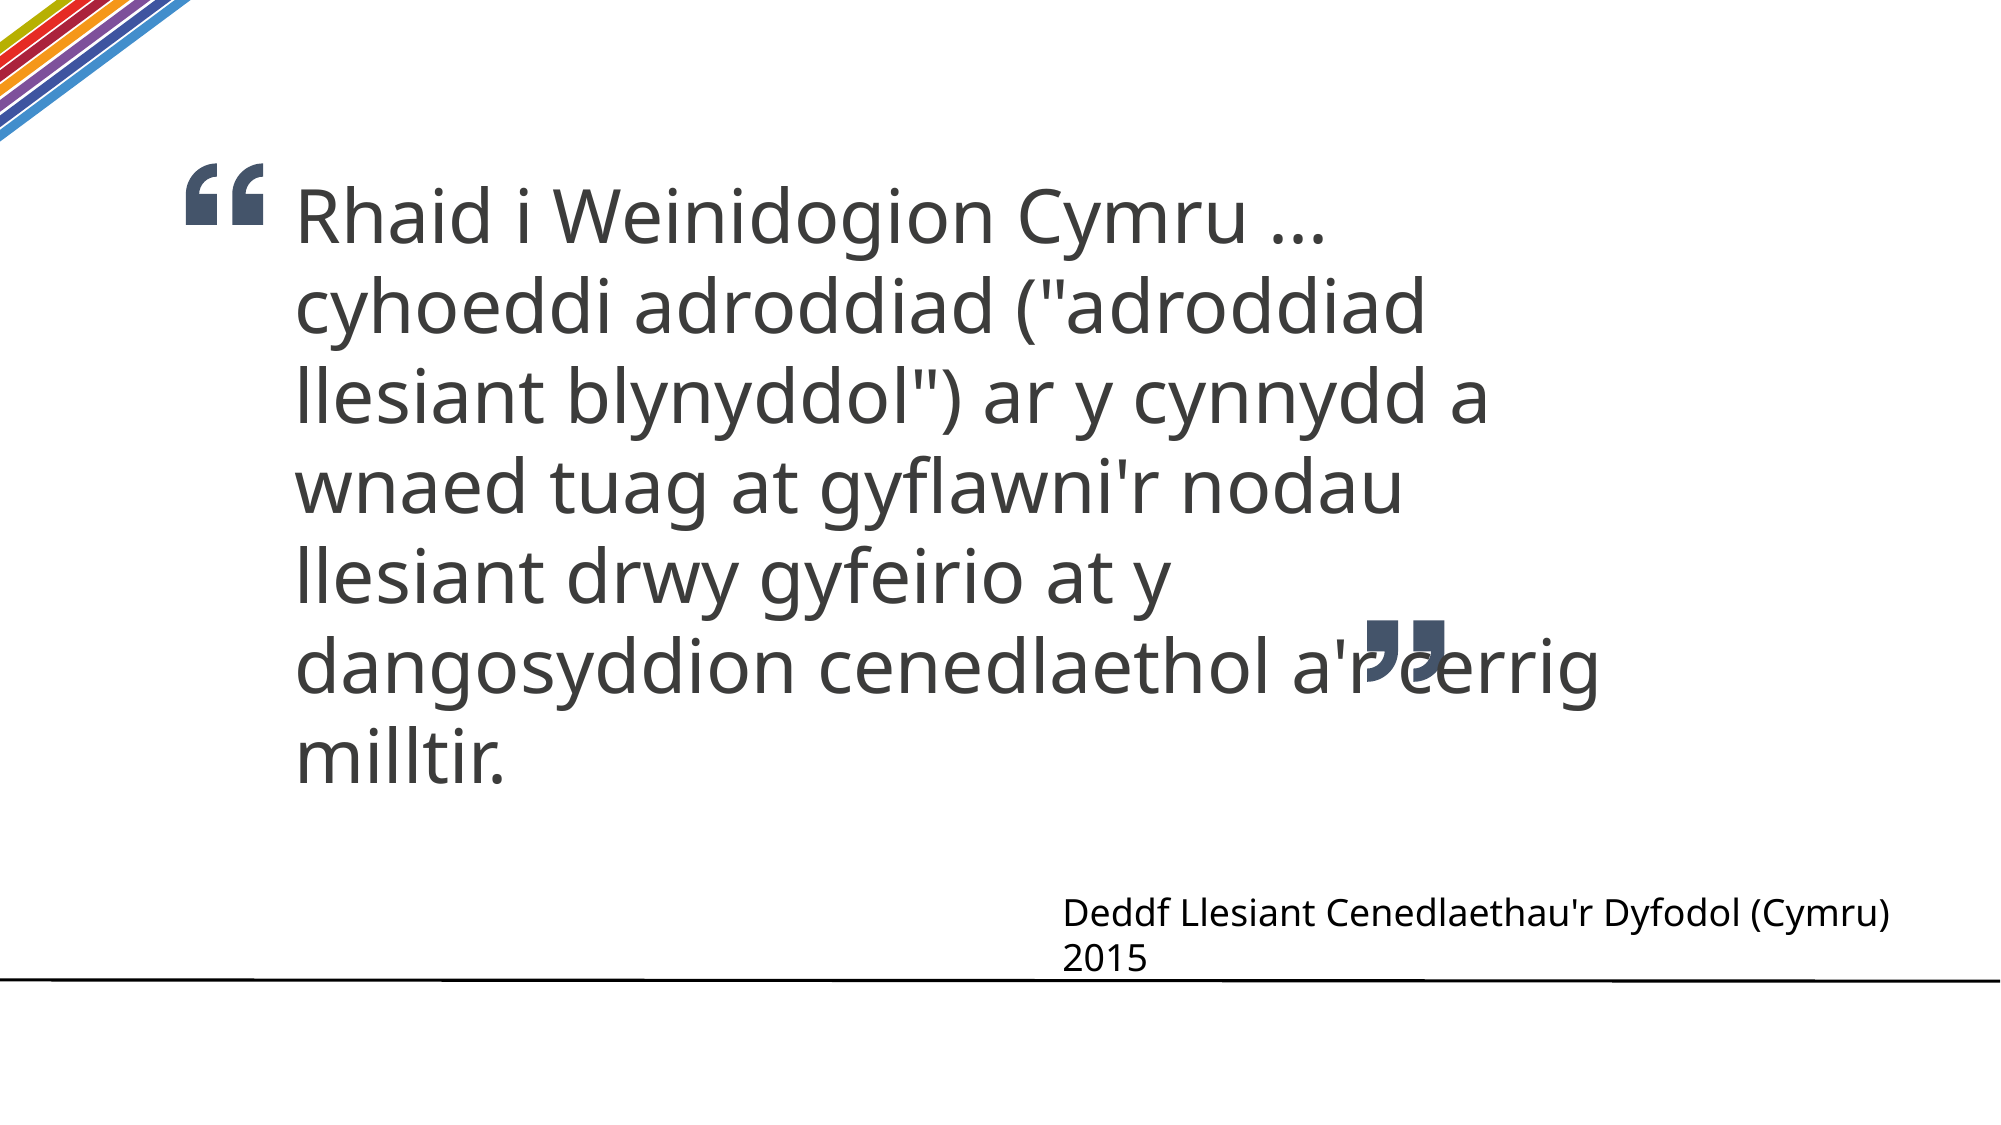

Rhaid i Weinidogion Cymru ...
cyhoeddi adroddiad ("adroddiad llesiant blynyddol") ar y cynnydd a wnaed tuag at gyflawni'r nodau llesiant drwy gyfeirio at y dangosyddion cenedlaethol a'r cerrig milltir.
Deddf Llesiant Cenedlaethau'r Dyfodol (Cymru) 2015